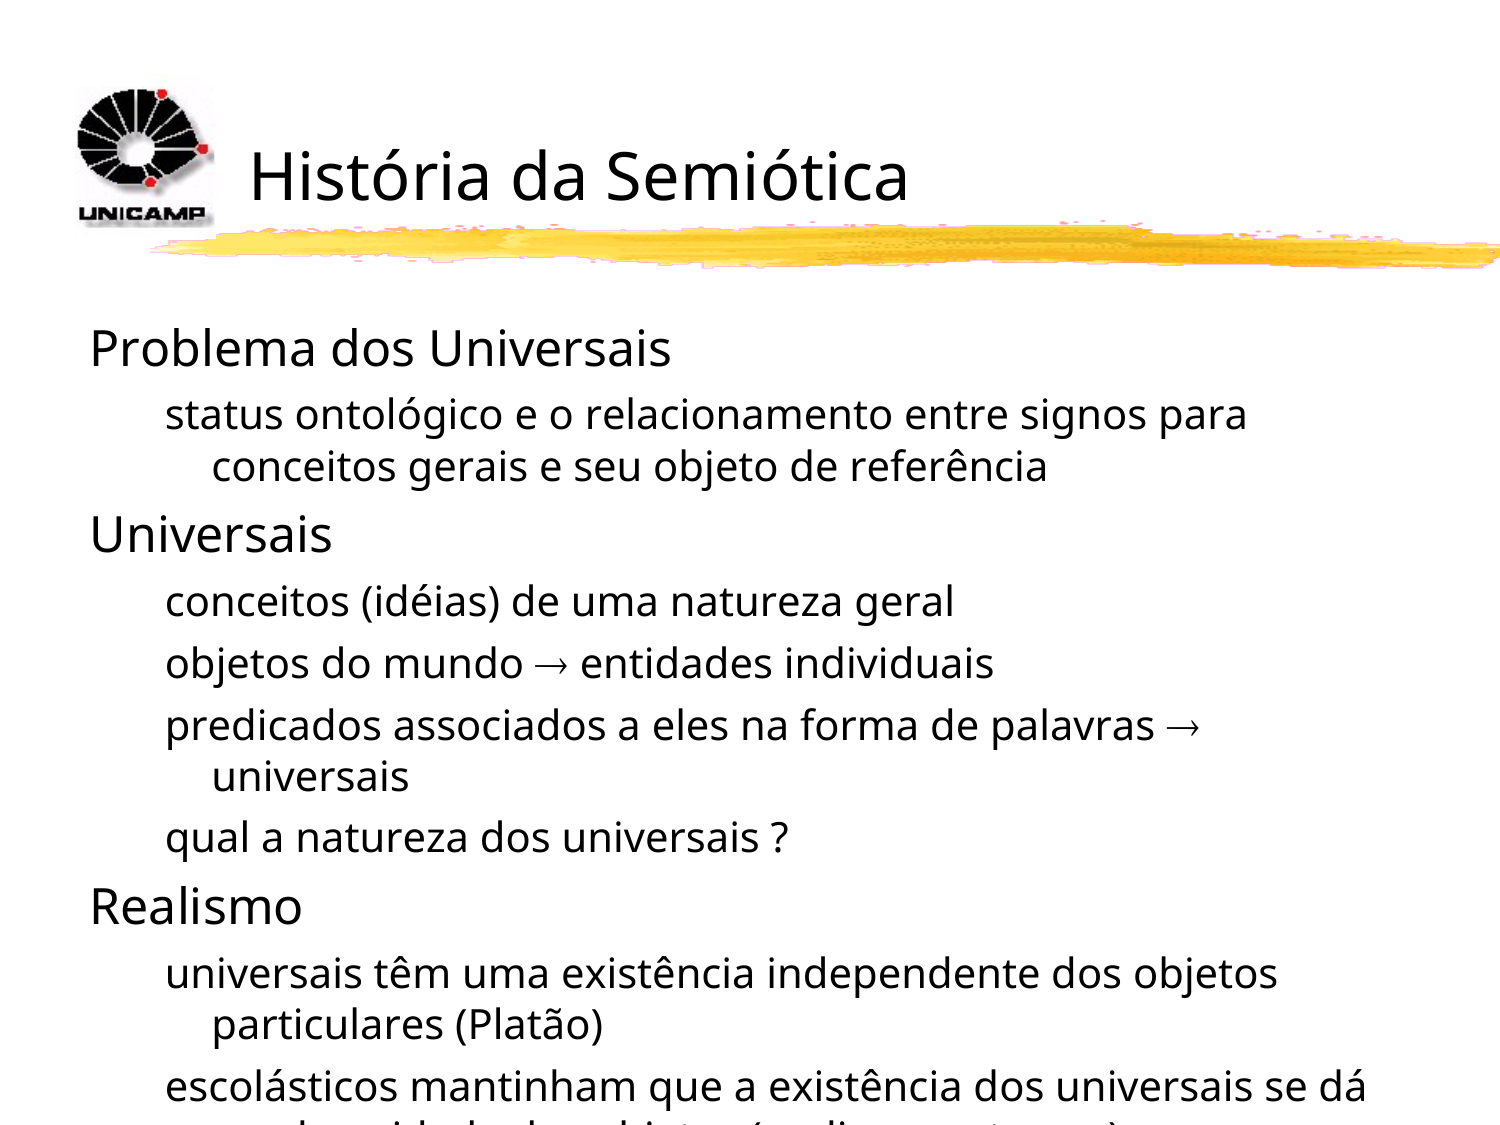

# História da Semiótica
Problema dos Universais
status ontológico e o relacionamento entre signos para conceitos gerais e seu objeto de referência
Universais
conceitos (idéias) de uma natureza geral
objetos do mundo  entidades individuais
predicados associados a eles na forma de palavras  universais
qual a natureza dos universais ?
Realismo
universais têm uma existência independente dos objetos particulares (Platão)
escolásticos mantinham que a existência dos universais se dá na pluraridade dos objetos (realismo extremo)